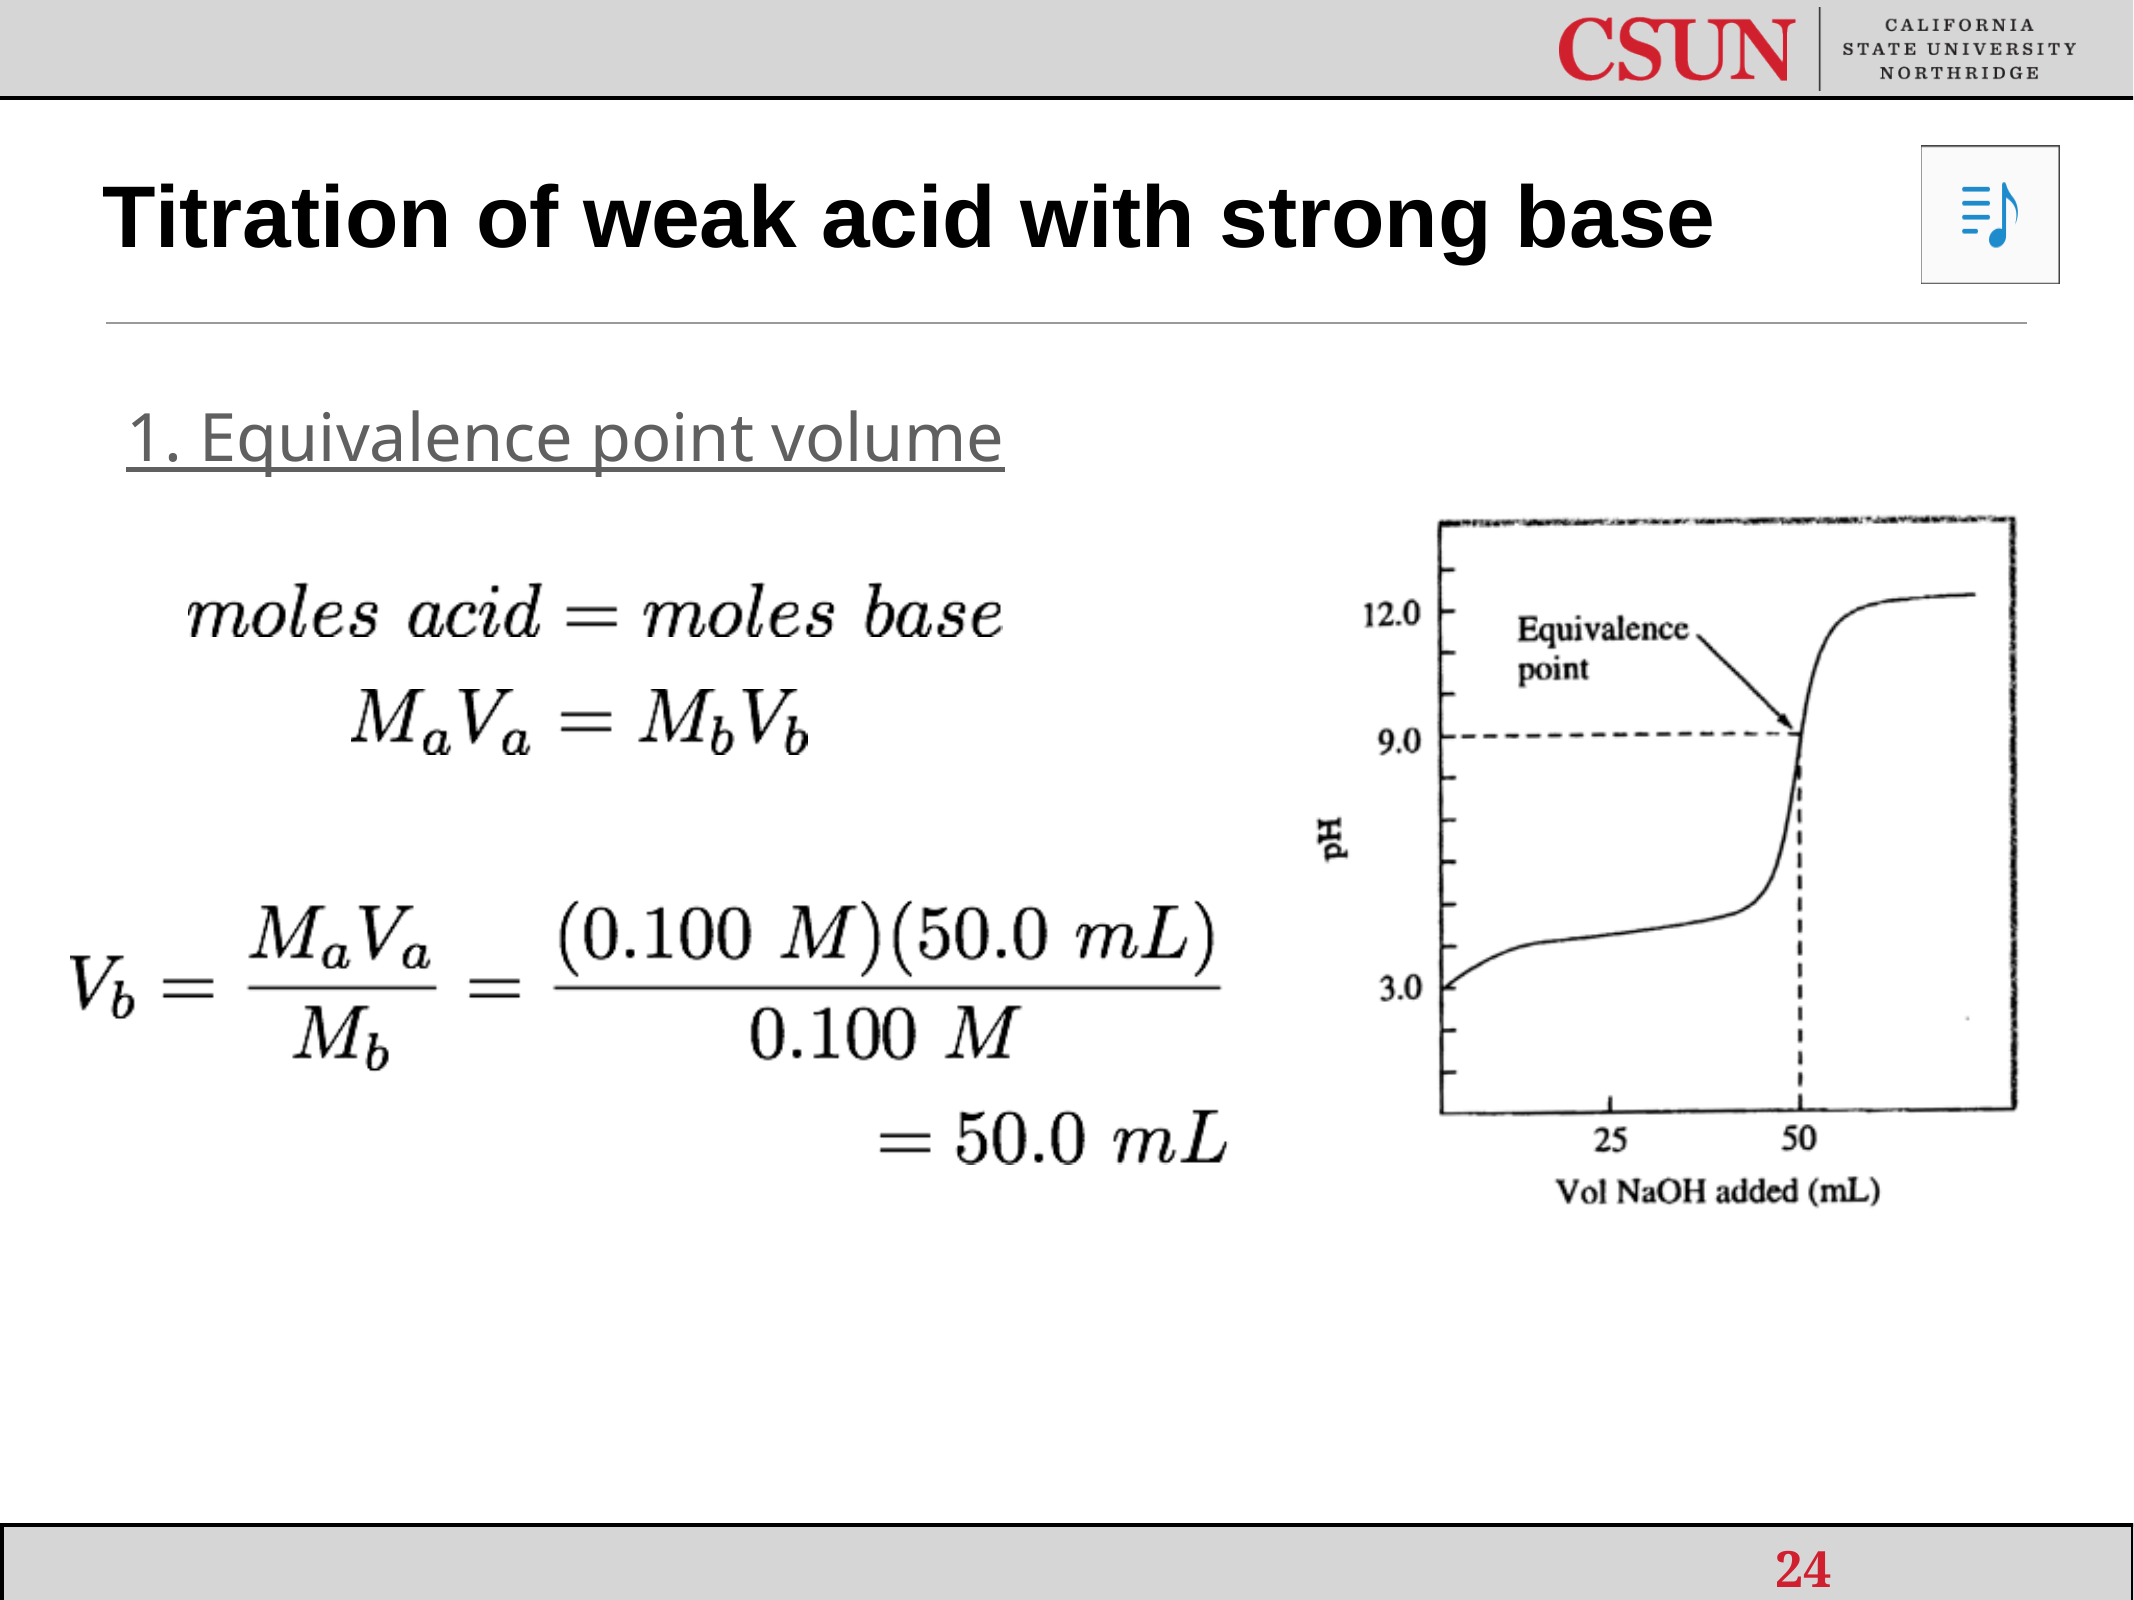

# Titration of weak acid with strong base
1. Equivalence point volume
24